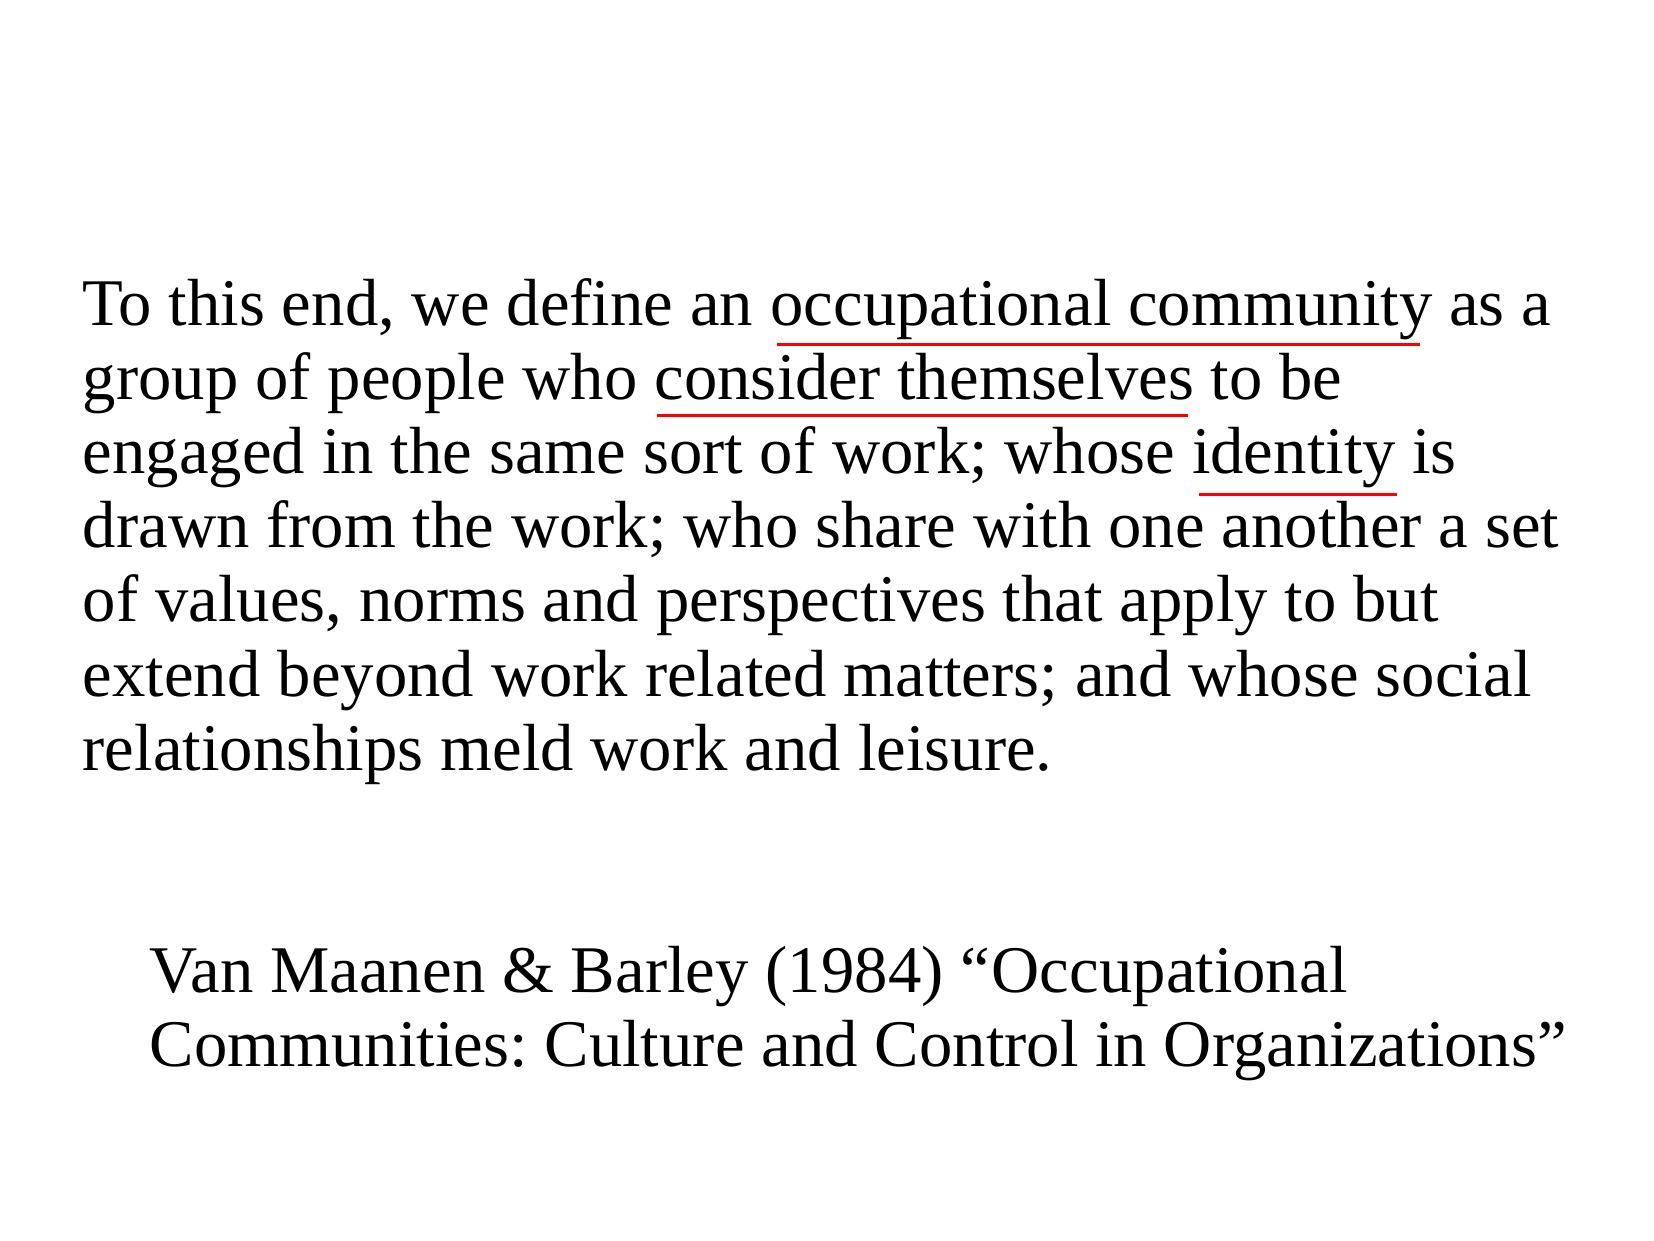

# To this end, we define an occupational community as a group of people who consider themselves to be engaged in the same sort of work; whose identity is drawn from the work; who share with one another a set of values, norms and perspectives that apply to but extend beyond work related matters; and whose social relationships meld work and leisure.
 Van Maanen & Barley (1984) “Occupational
 Communities: Culture and Control in Organizations”